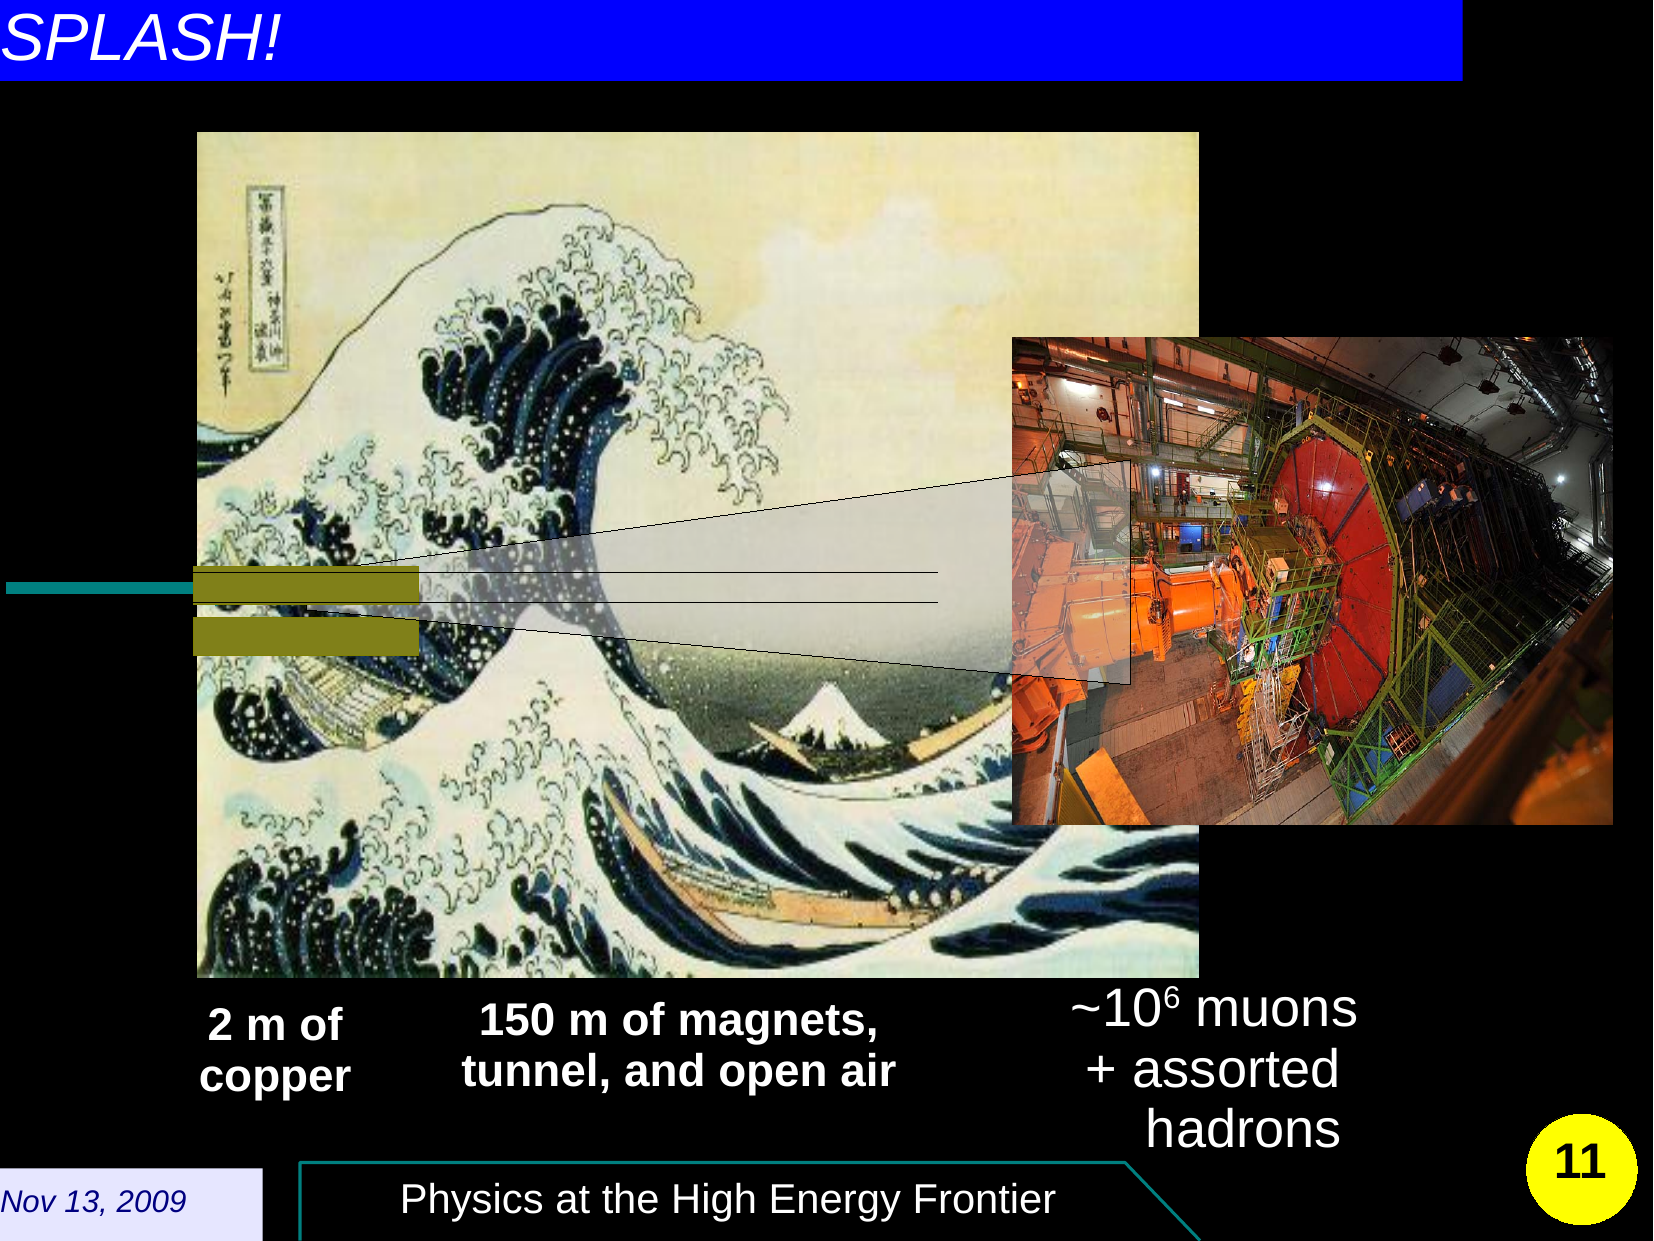

# SPLASH!
~106 muons
 + assorted
 hadrons
150 m of magnets,
tunnel, and open air
2 m of
copper
11
Physics at the High Energy Frontier
Nov 13, 2009